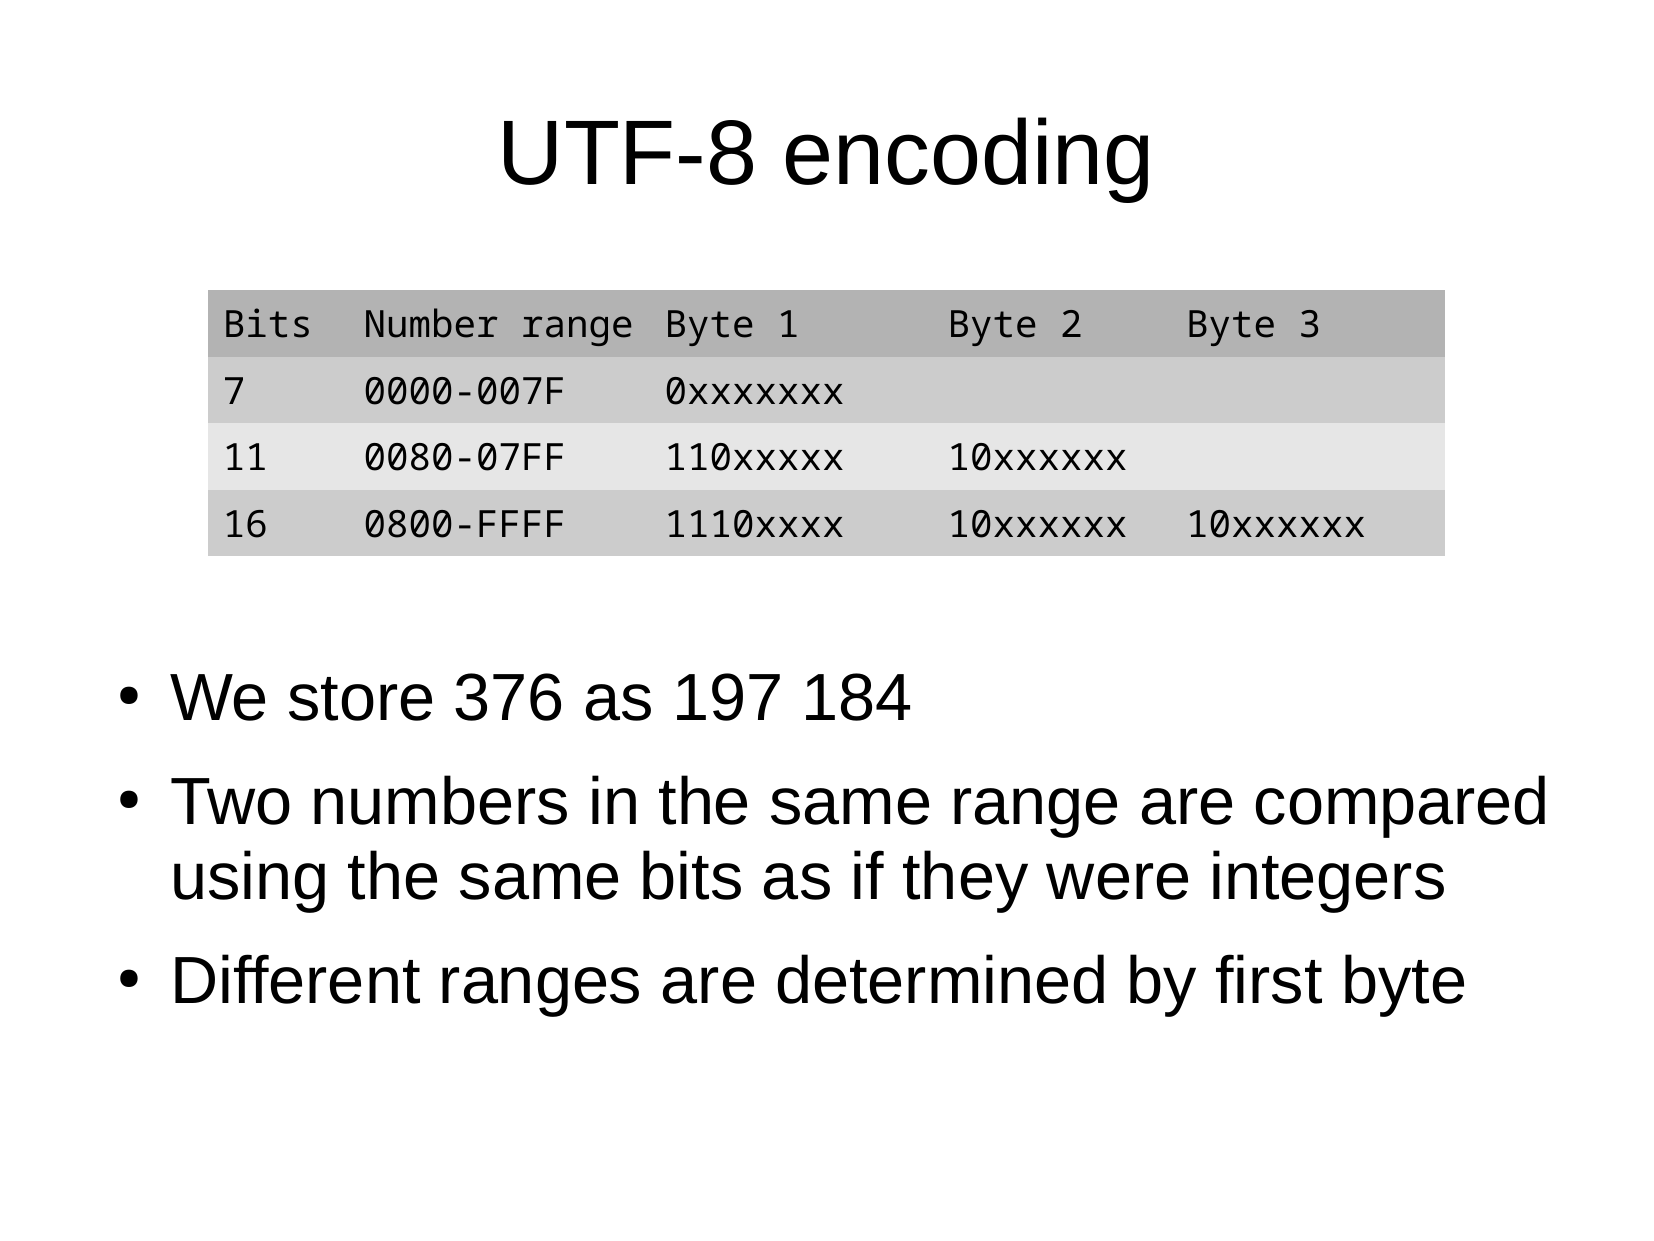

# UTF-8 encoding
| Bits | Number range | Byte 1 | Byte 2 | Byte 3 |
| --- | --- | --- | --- | --- |
| 7 | 0000-007F | 0xxxxxxx | | |
| 11 | 0080-07FF | 110xxxxx | 10xxxxxx | |
| 16 | 0800-FFFF | 1110xxxx | 10xxxxxx | 10xxxxxx |
We store 376 as 197 184
Two numbers in the same range are compared using the same bits as if they were integers
Different ranges are determined by first byte